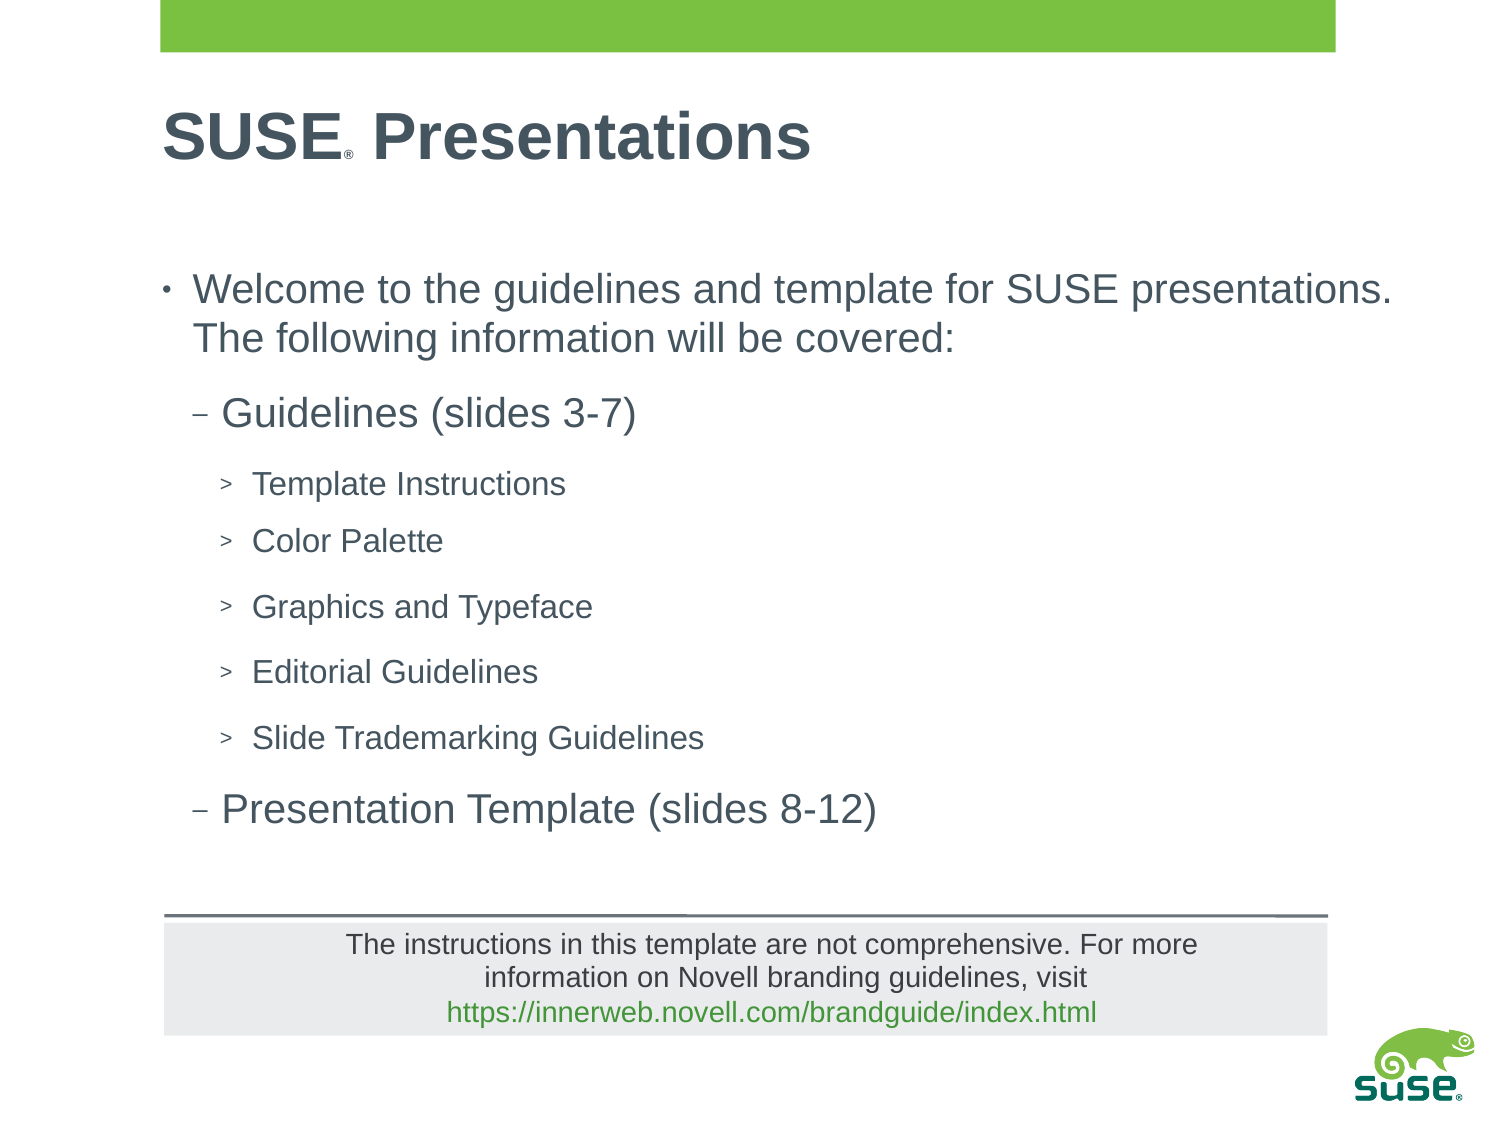

# SUSE® Presentations
Welcome to the guidelines and template for SUSE presentations. The following information will be covered:
Guidelines (slides 3-7)
Template Instructions
Color Palette
Graphics and Typeface
Editorial Guidelines
Slide Trademarking Guidelines
Presentation Template (slides 8-12)
The instructions in this template are not comprehensive. For more
information on Novell branding guidelines, visit
https://innerweb.novell.com/brandguide/index.html